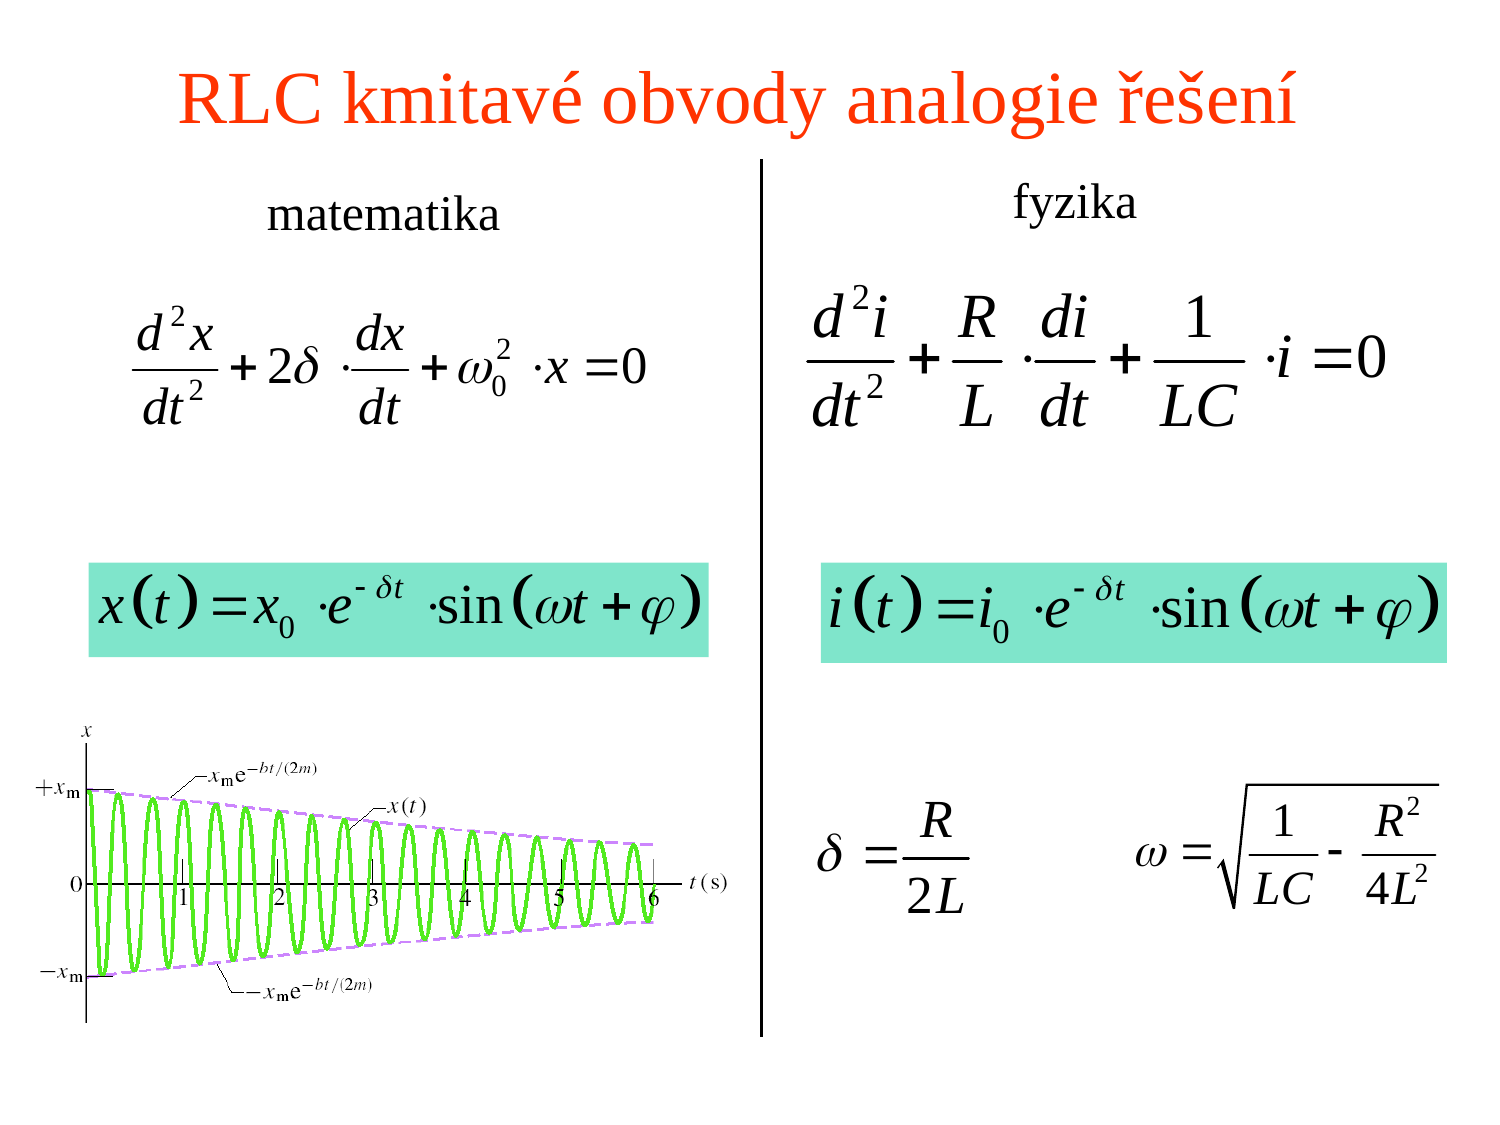

RLC kmitavé obvody analogie řešení
fyzika
matematika